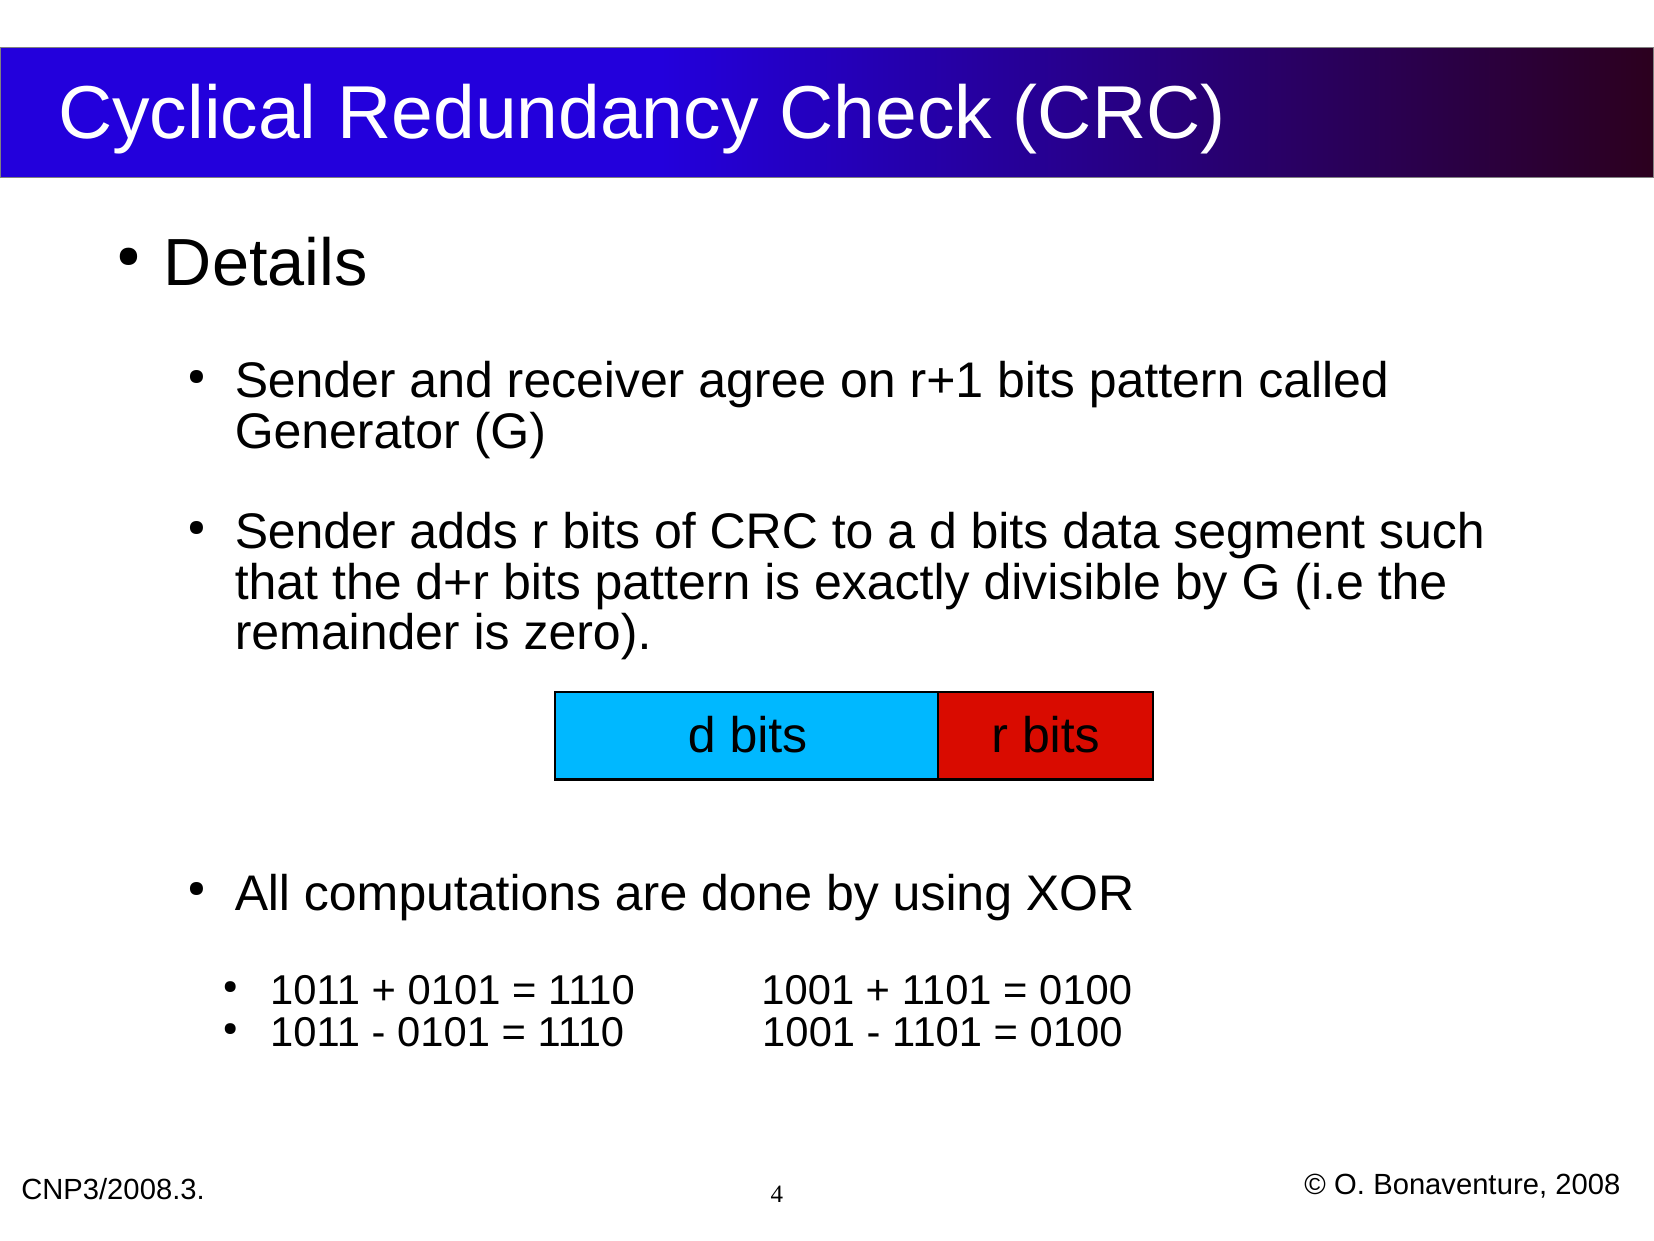

# Cyclical Redundancy Check (CRC)
Details
Sender and receiver agree on r+1 bits pattern called Generator (G)
Sender adds r bits of CRC to a d bits data segment such that the d+r bits pattern is exactly divisible by G (i.e the remainder is zero).
All computations are done by using XOR
1011 + 0101 = 1110 1001 + 1101 = 0100
1011 - 0101 = 1110 1001 - 1101 = 0100
d bits
r bits
© O. Bonaventure, 2008
CNP3/2008.3.